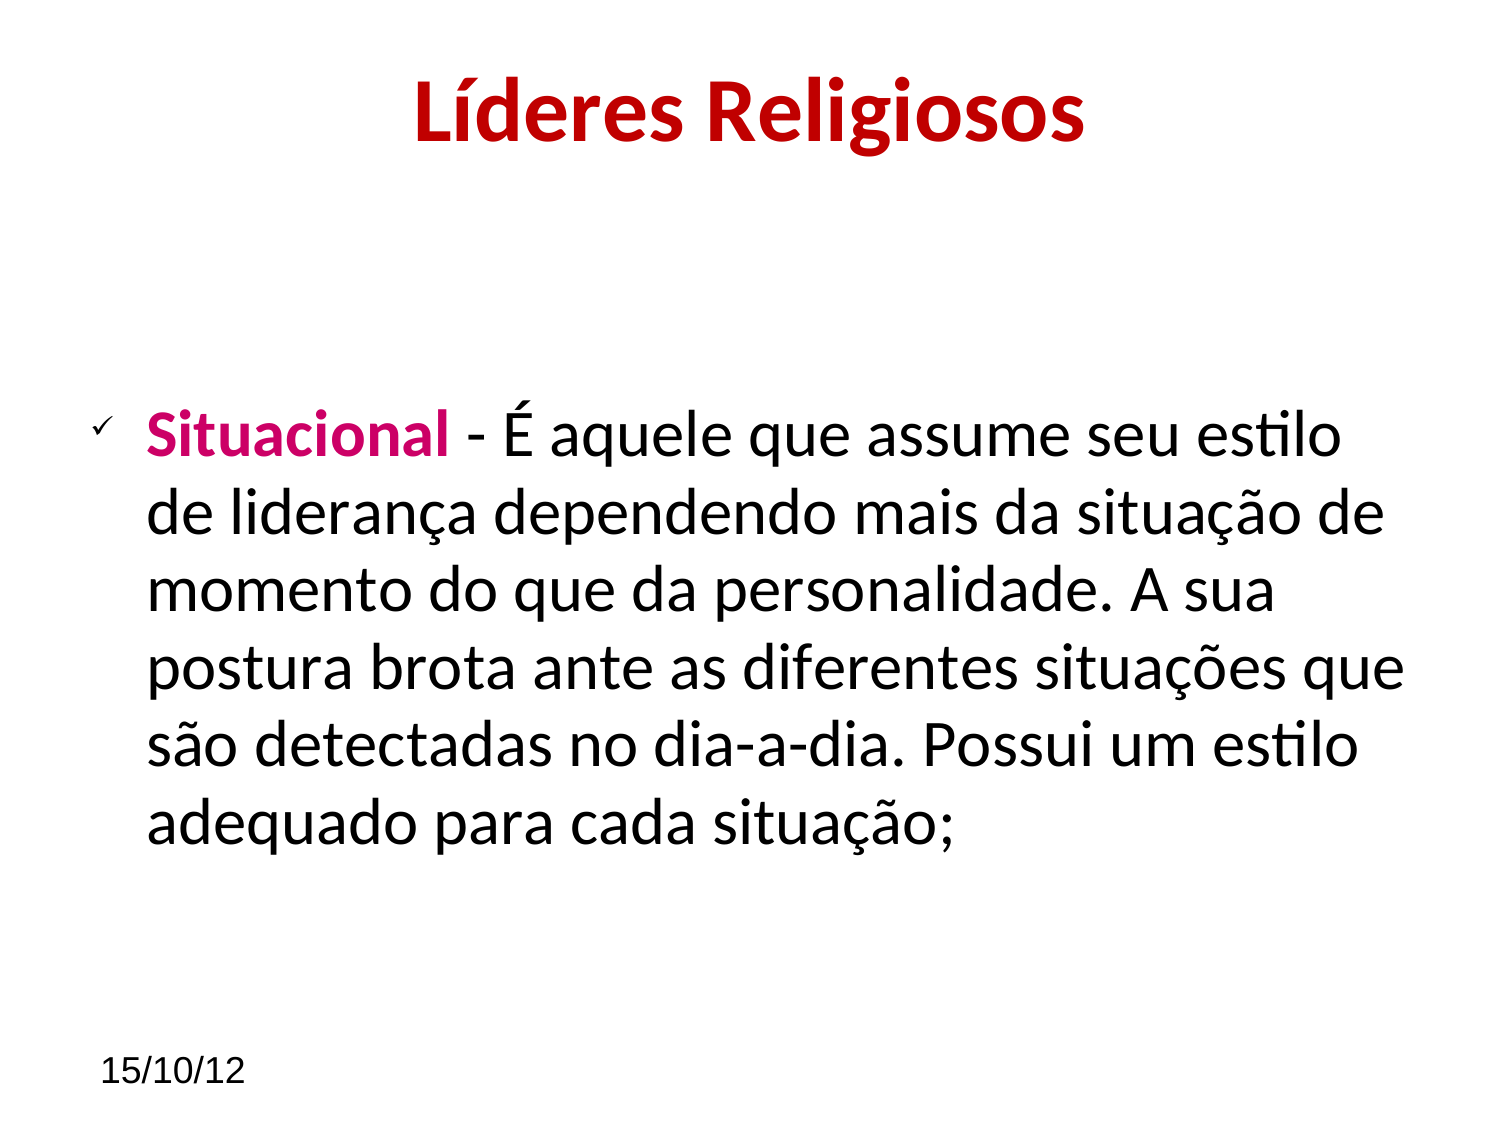

# Líderes Religiosos
Situacional - É aquele que assume seu estilo de liderança dependendo mais da situação de momento do que da personalidade. A sua postura brota ante as diferentes situações que são detectadas no dia-a-dia. Possui um estilo adequado para cada situação;